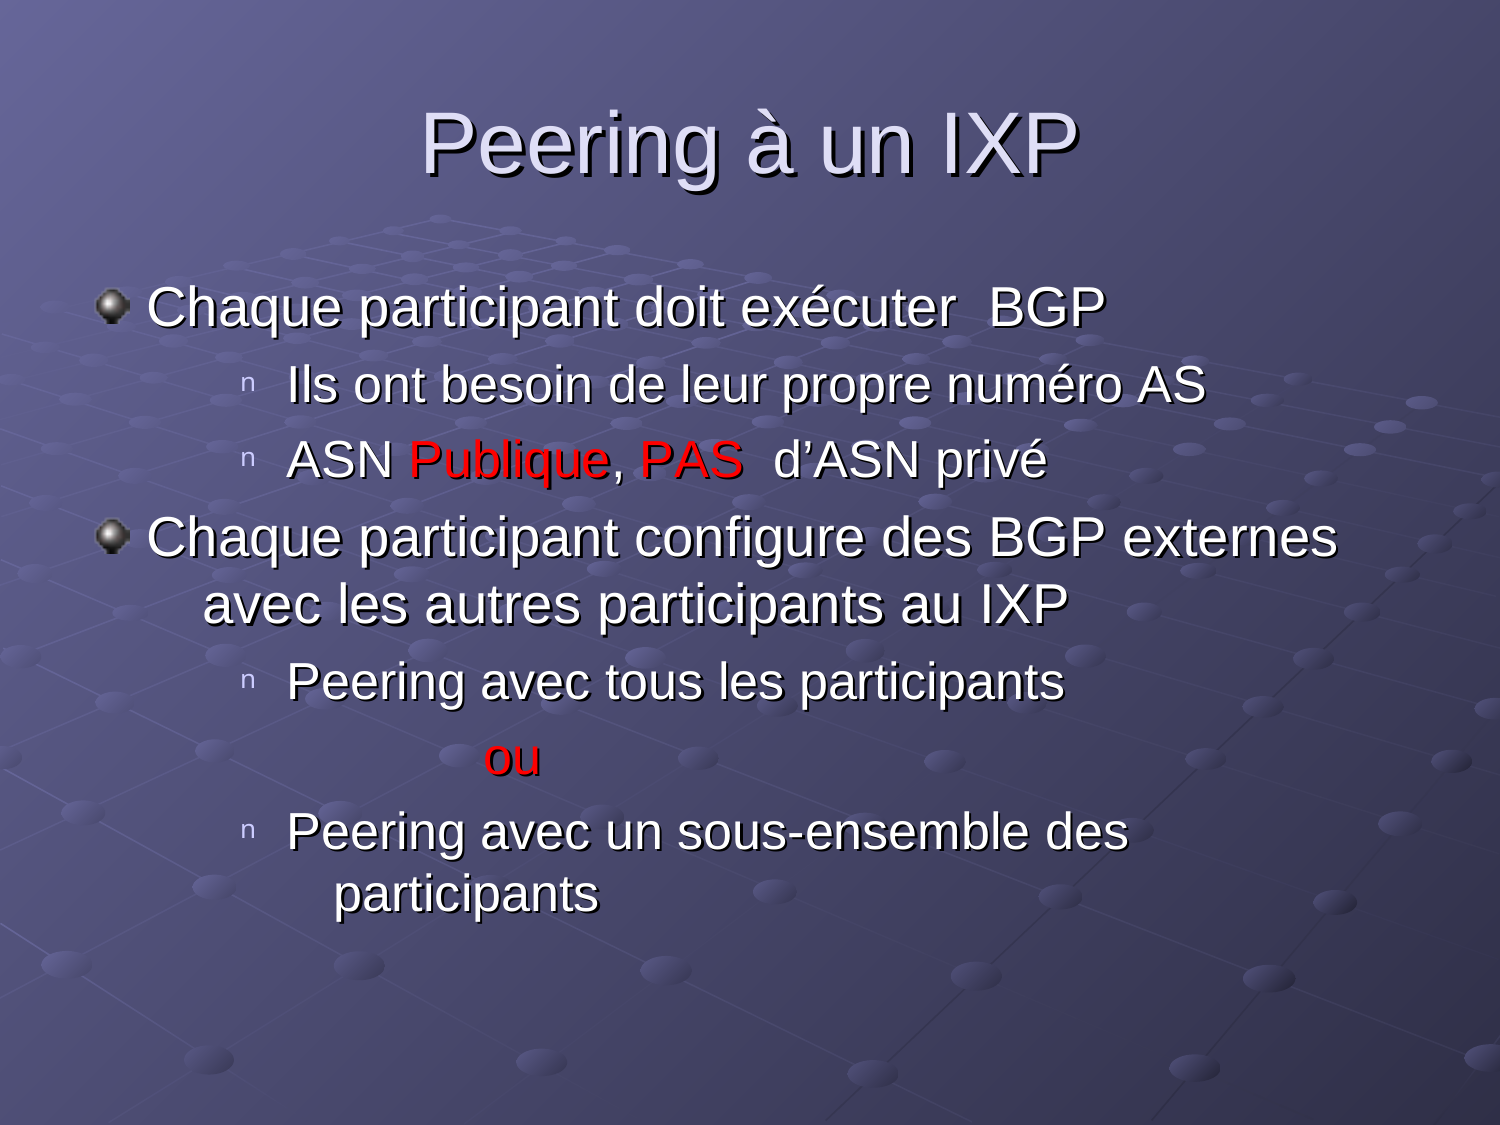

# Peering à un IXP
Chaque participant doit exécuter BGP
Ils ont besoin de leur propre numéro AS
ASN Publique, PAS d’ASN privé
Chaque participant configure des BGP externes avec les autres participants au IXP
Peering avec tous les participants
		ou
Peering avec un sous-ensemble des participants